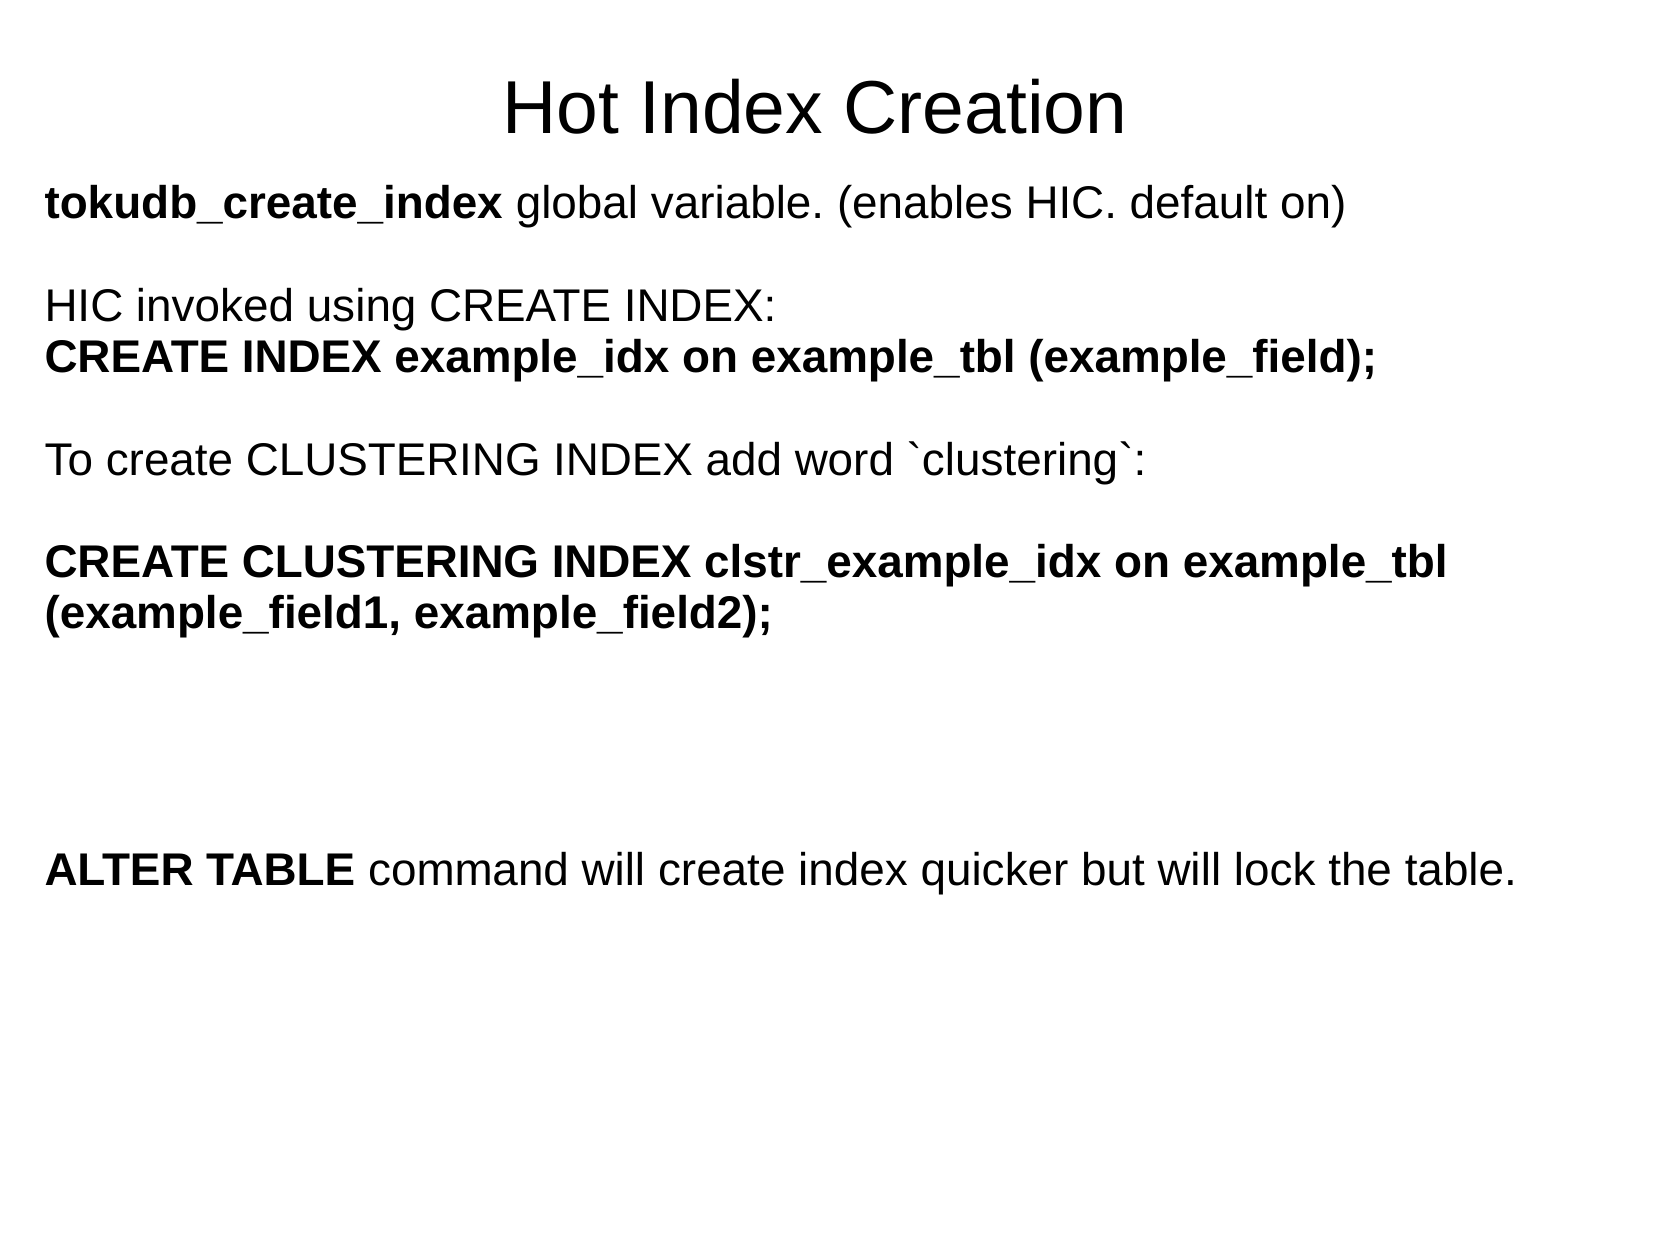

# Hot Index Creation
tokudb_create_index global variable. (enables HIC. default on)
HIC invoked using CREATE INDEX:
CREATE INDEX example_idx on example_tbl (example_field);
To create CLUSTERING INDEX add word `clustering`:
CREATE CLUSTERING INDEX clstr_example_idx on example_tbl (example_field1, example_field2);
ALTER TABLE command will create index quicker but will lock the table.